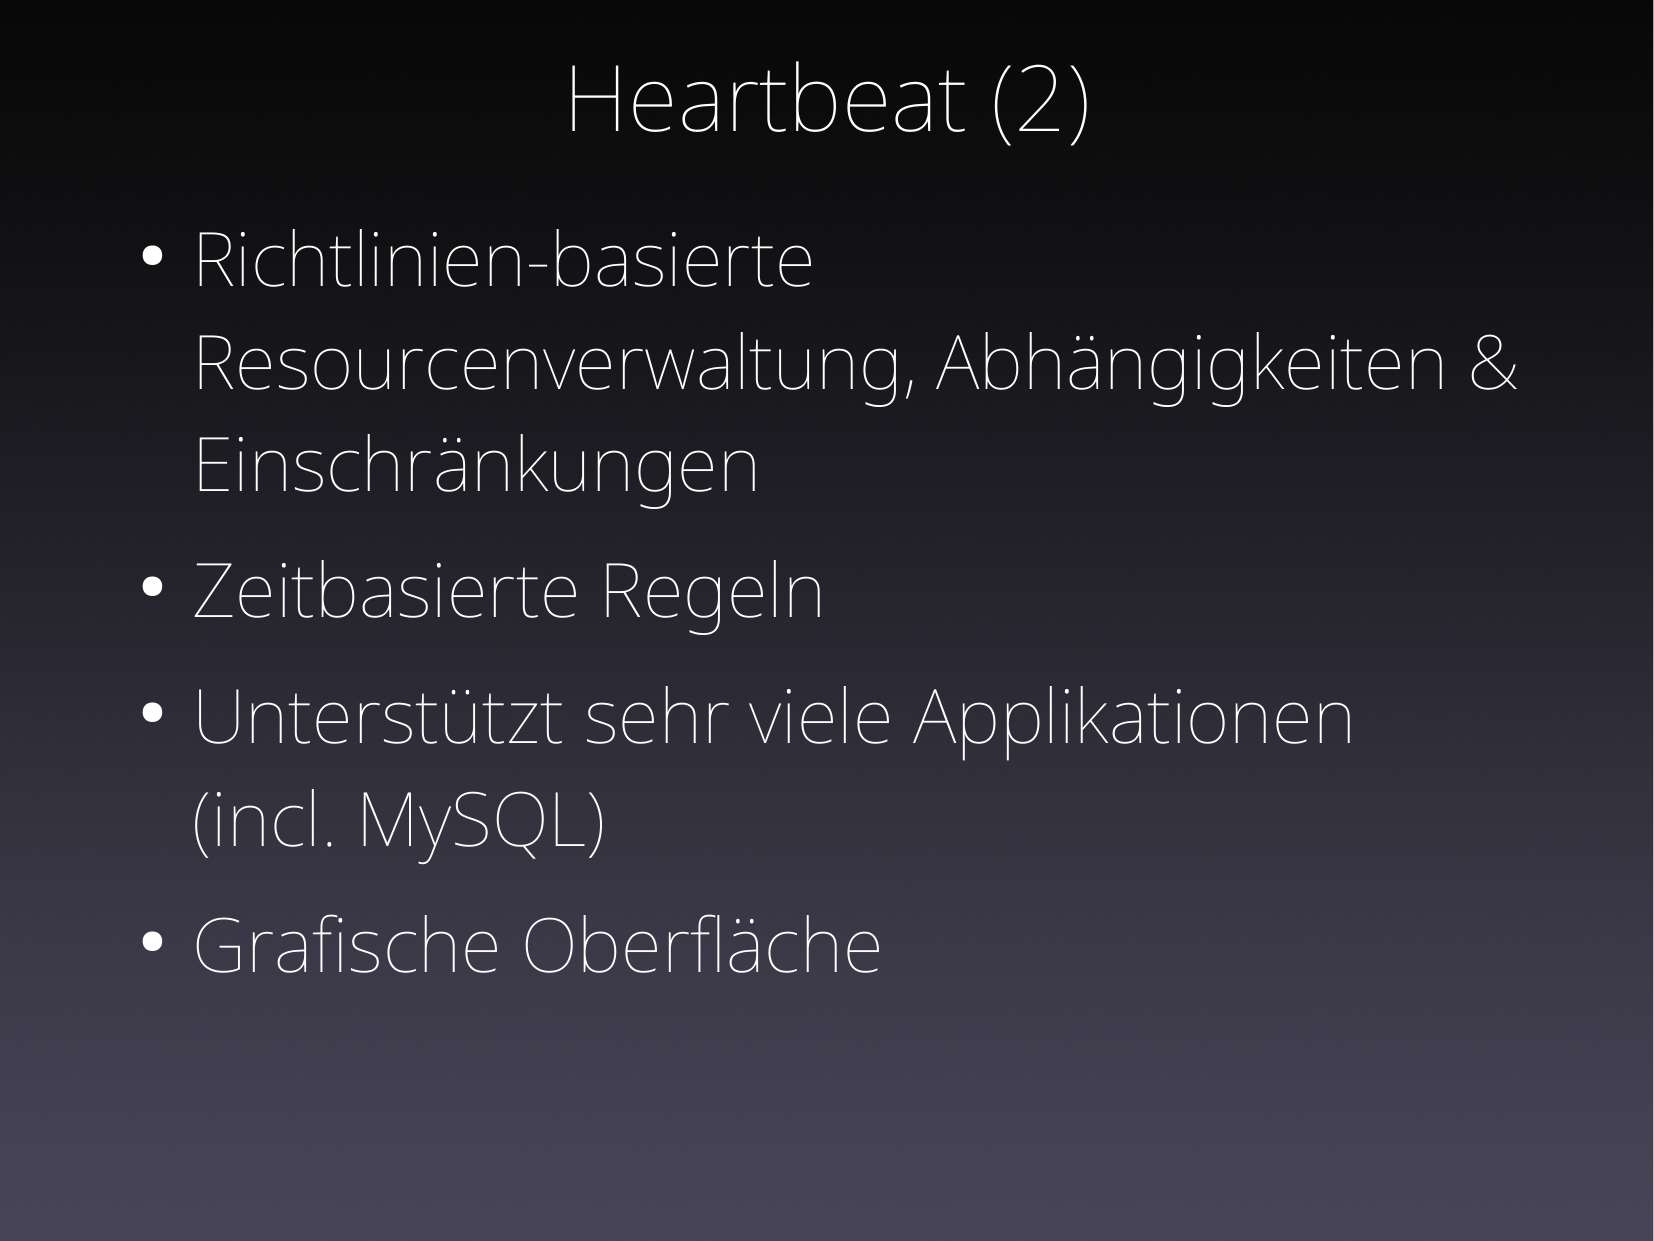

# Heartbeat (2)
Richtlinien-basierte Resourcenverwaltung, Abhängigkeiten & Einschränkungen
Zeitbasierte Regeln
Unterstützt sehr viele Applikationen
(incl. MySQL)
Grafische Oberfläche